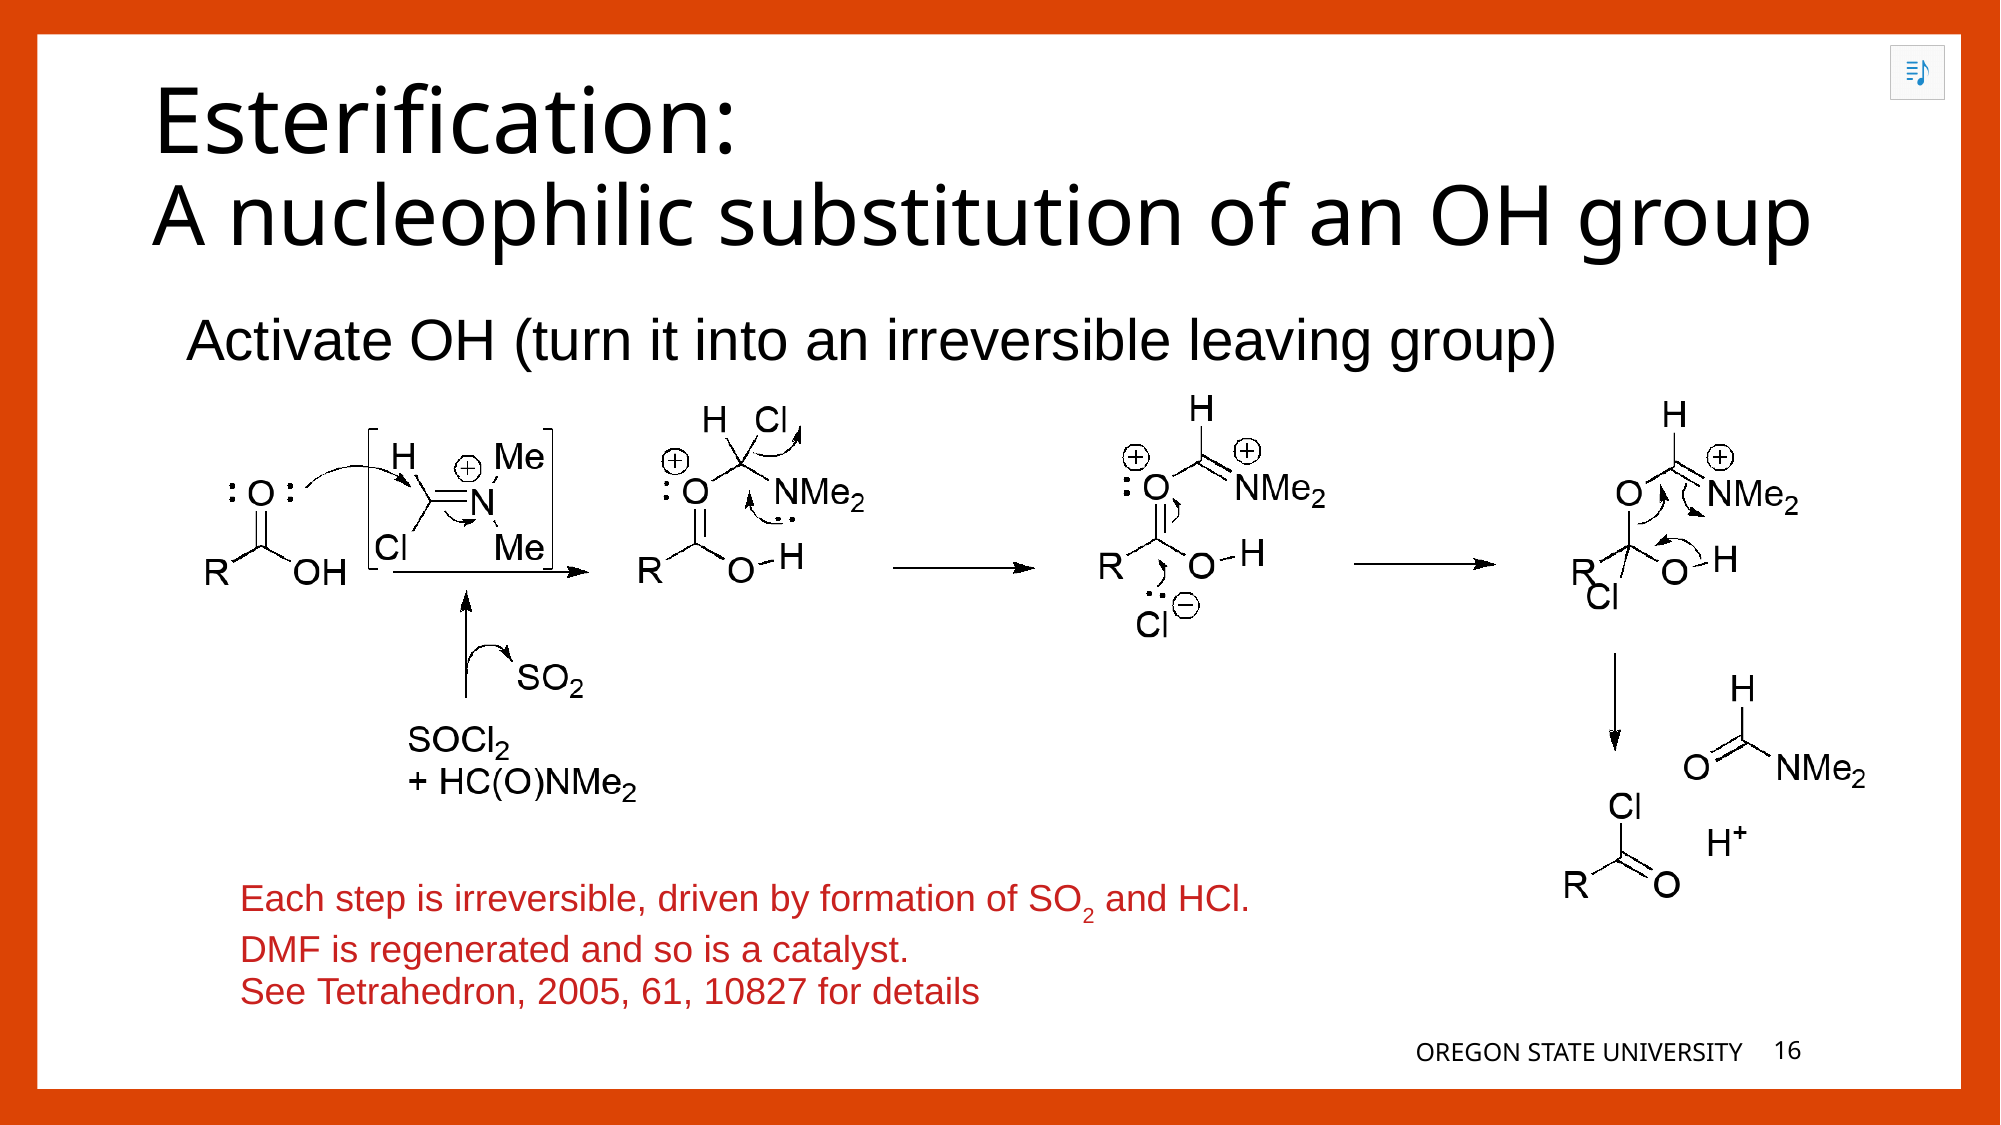

# Esterification: A nucleophilic substitution of an OH group
Activate OH (turn it into an irreversible leaving group)
Each step is irreversible, driven by formation of SO2 and HCl.
DMF is regenerated and so is a catalyst.
See Tetrahedron, 2005, 61, 10827 for details
OREGON STATE UNIVERSITY